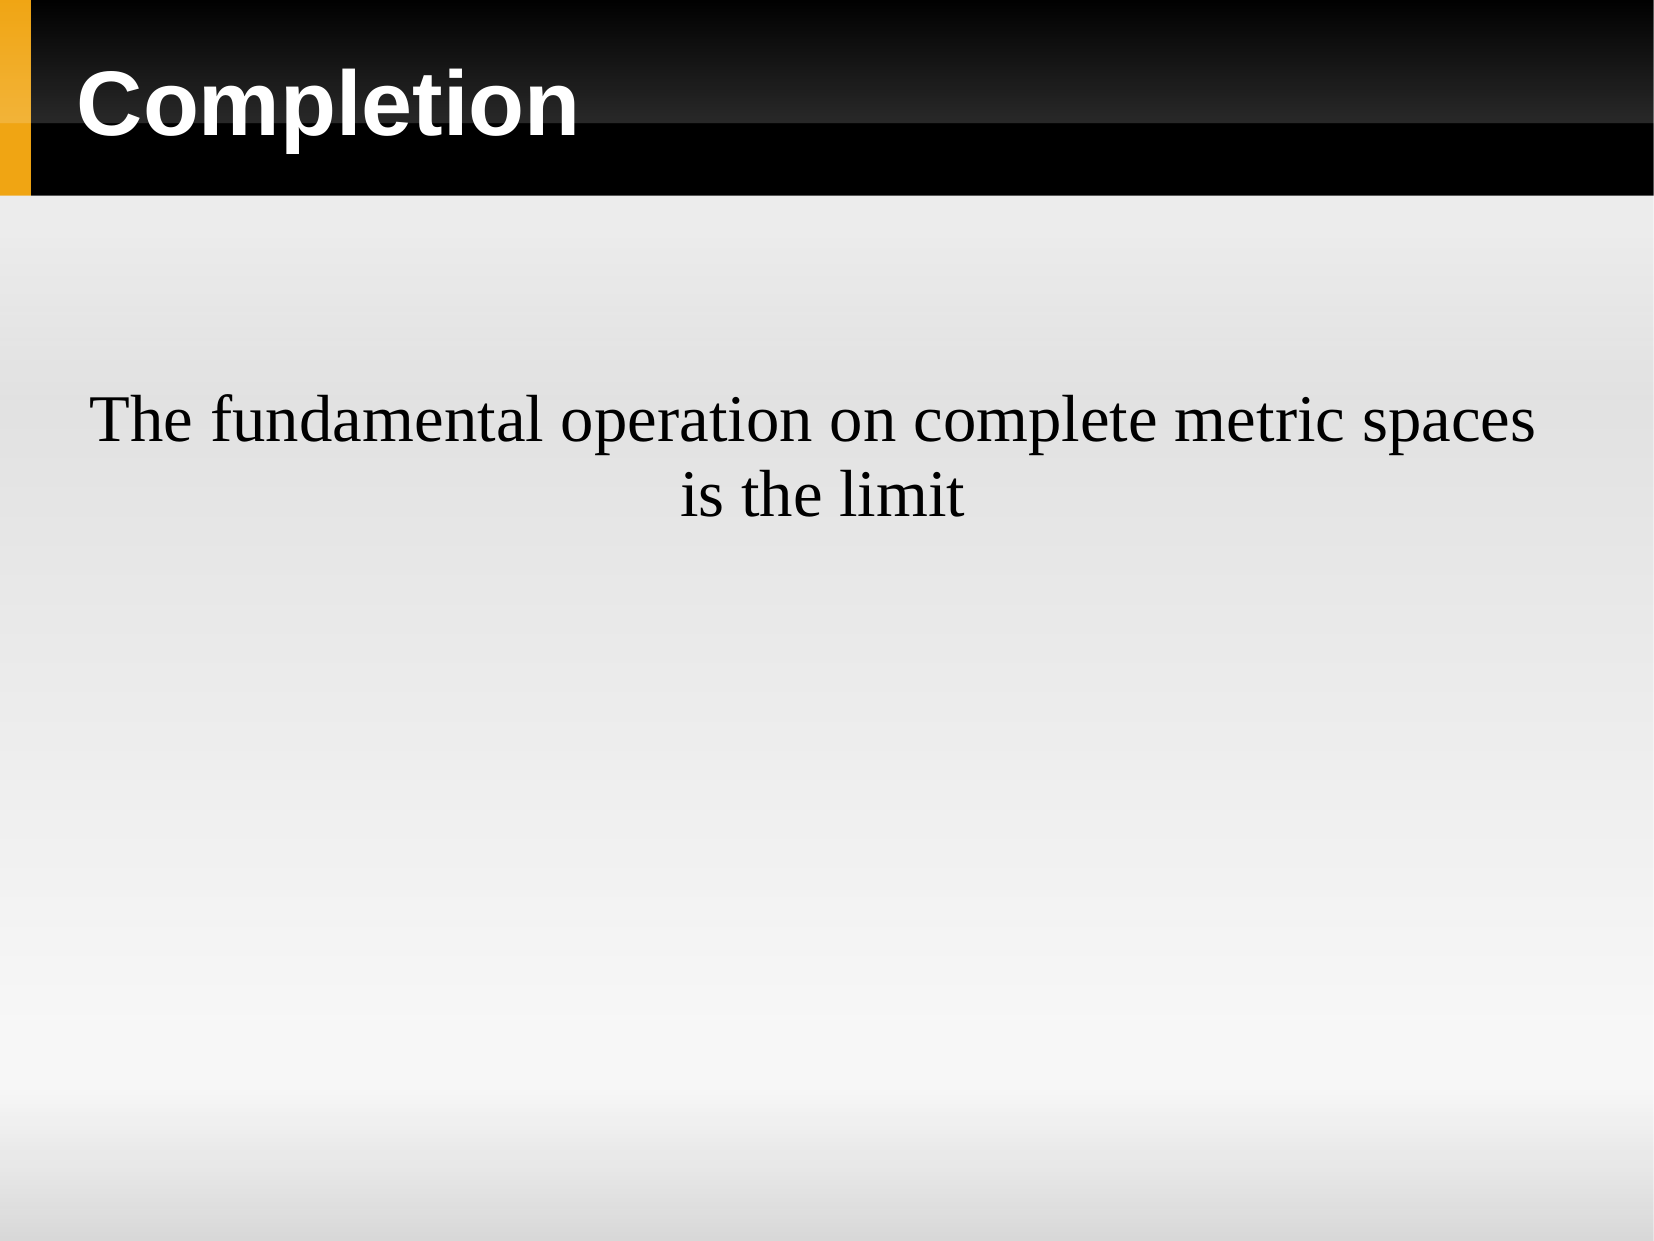

# Completion
The fundamental operation on complete metric spaces
is the limit